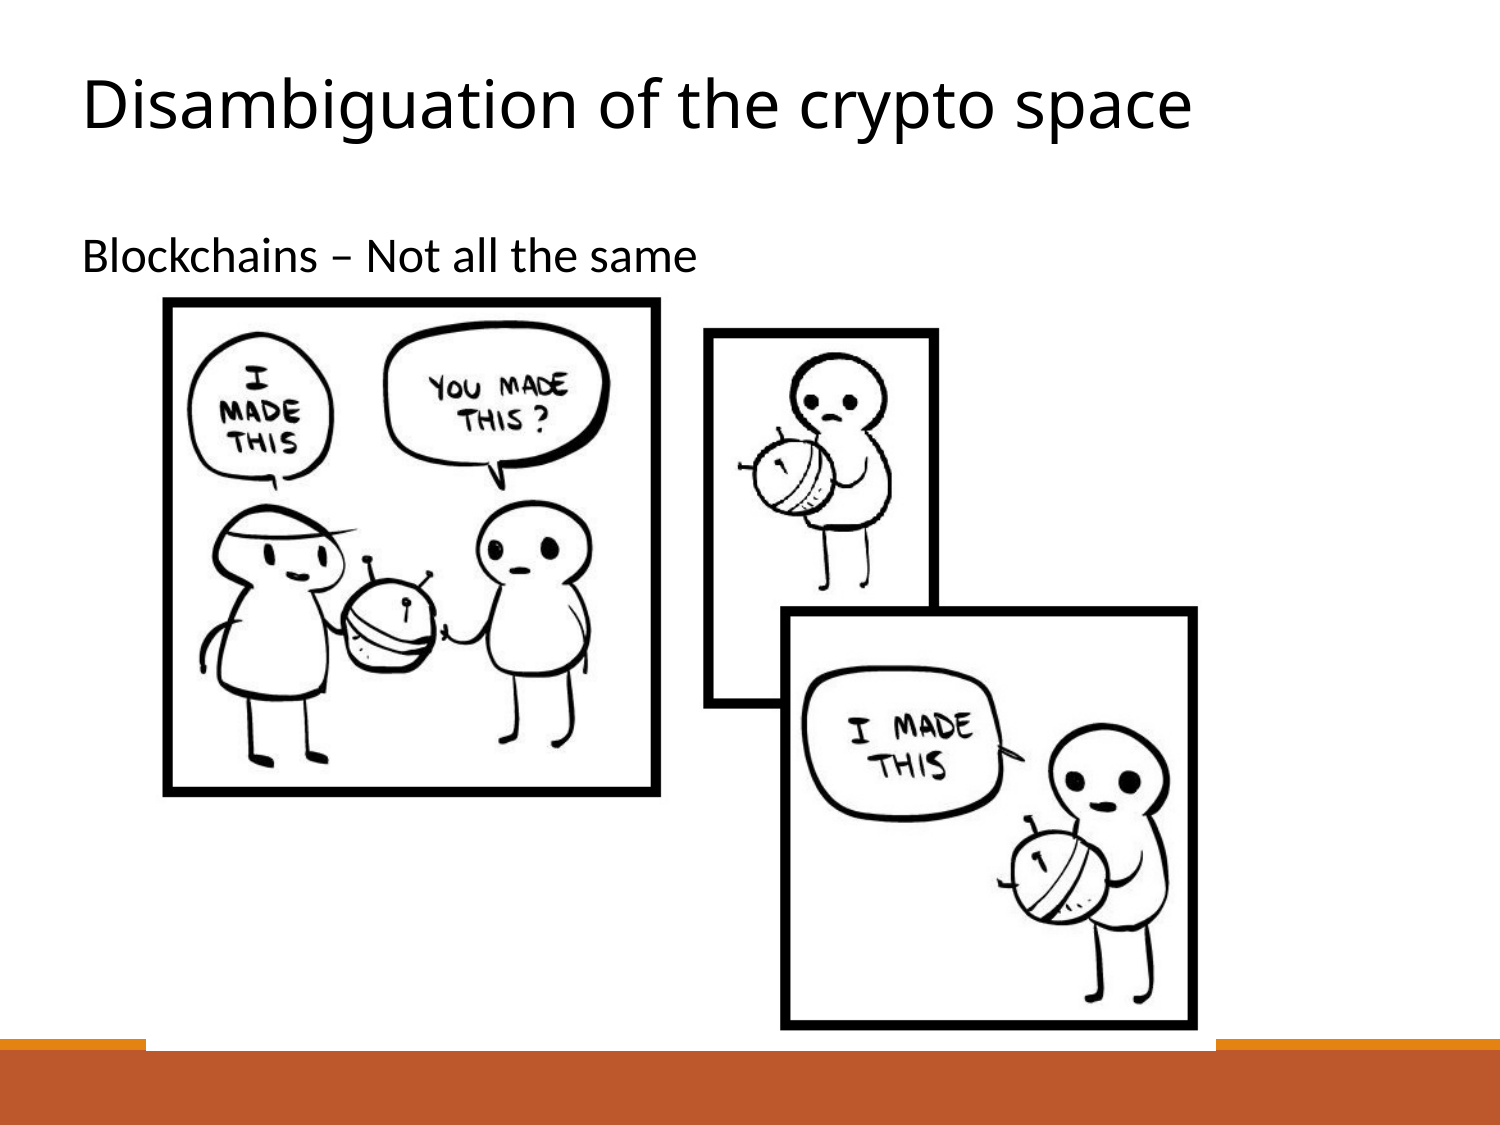

Disambiguation of the crypto space
Blockchains – Not all the same